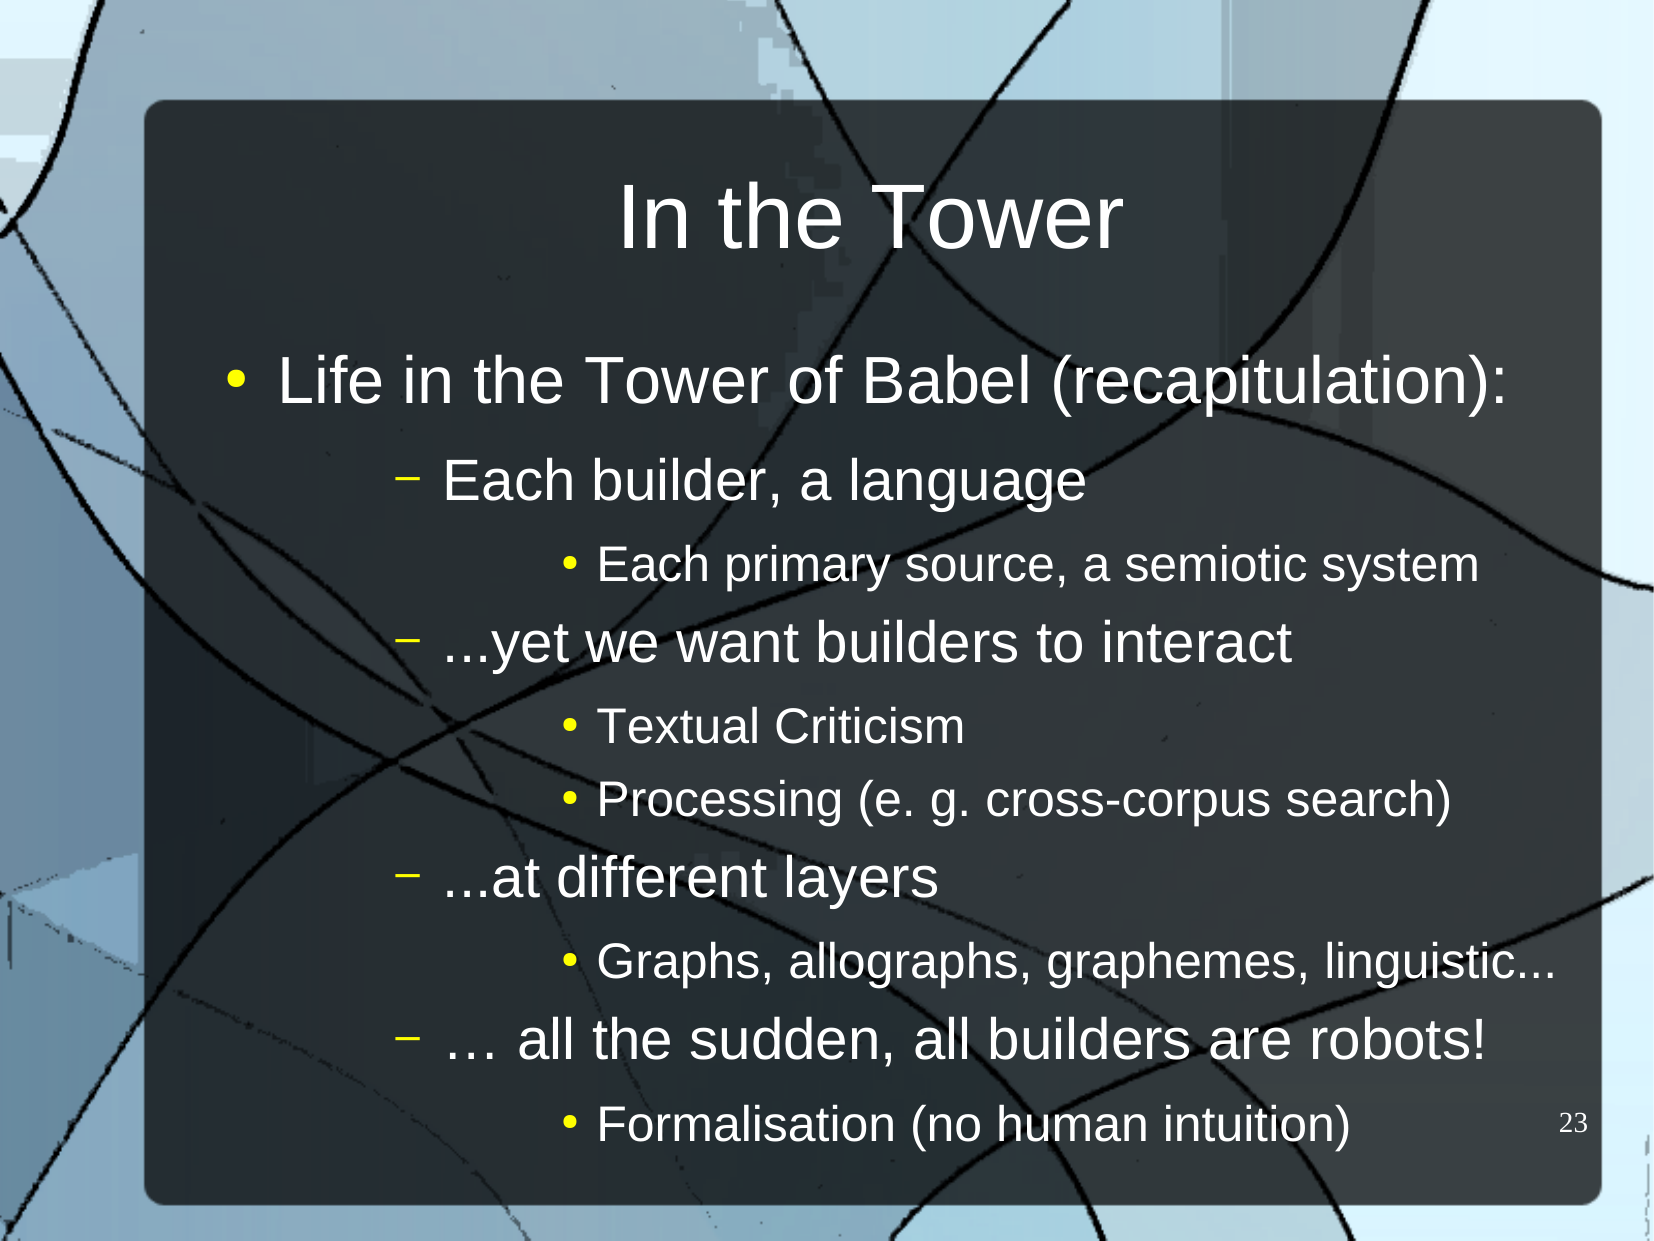

# In the Tower
Life in the Tower of Babel (recapitulation):
Each builder, a language
Each primary source, a semiotic system
...yet we want builders to interact
Textual Criticism
Processing (e. g. cross-corpus search)
...at different layers
Graphs, allographs, graphemes, linguistic...
… all the sudden, all builders are robots!
Formalisation (no human intuition)
23